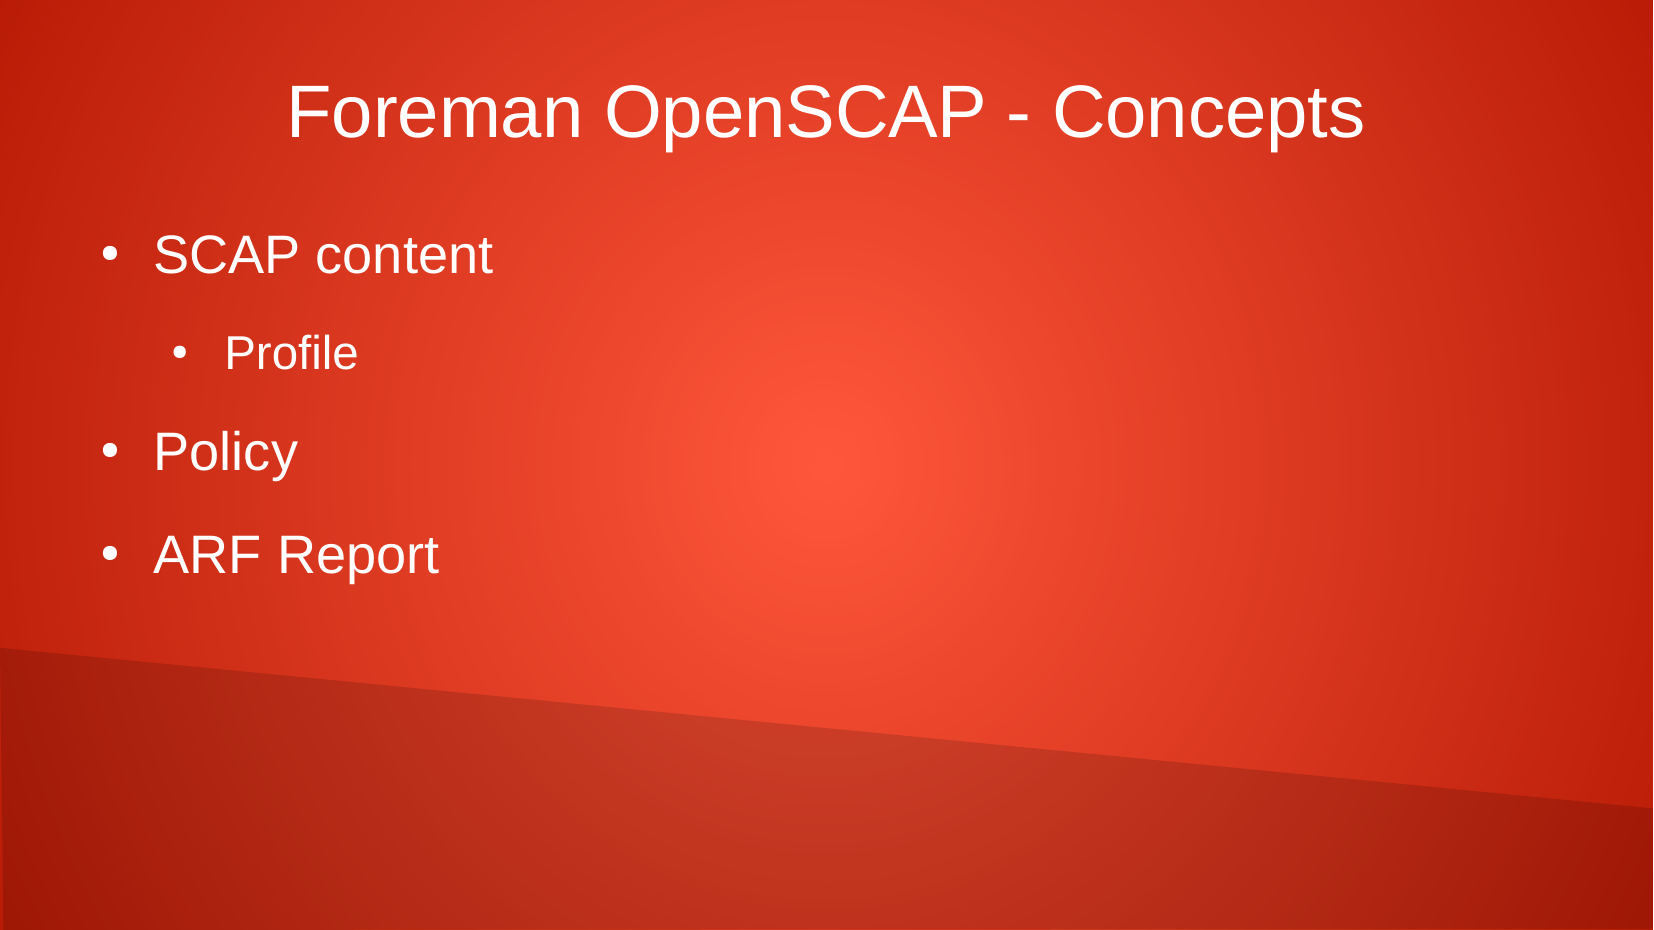

# Foreman OpenSCAP - Concepts
SCAP content
Profile
Policy
ARF Report